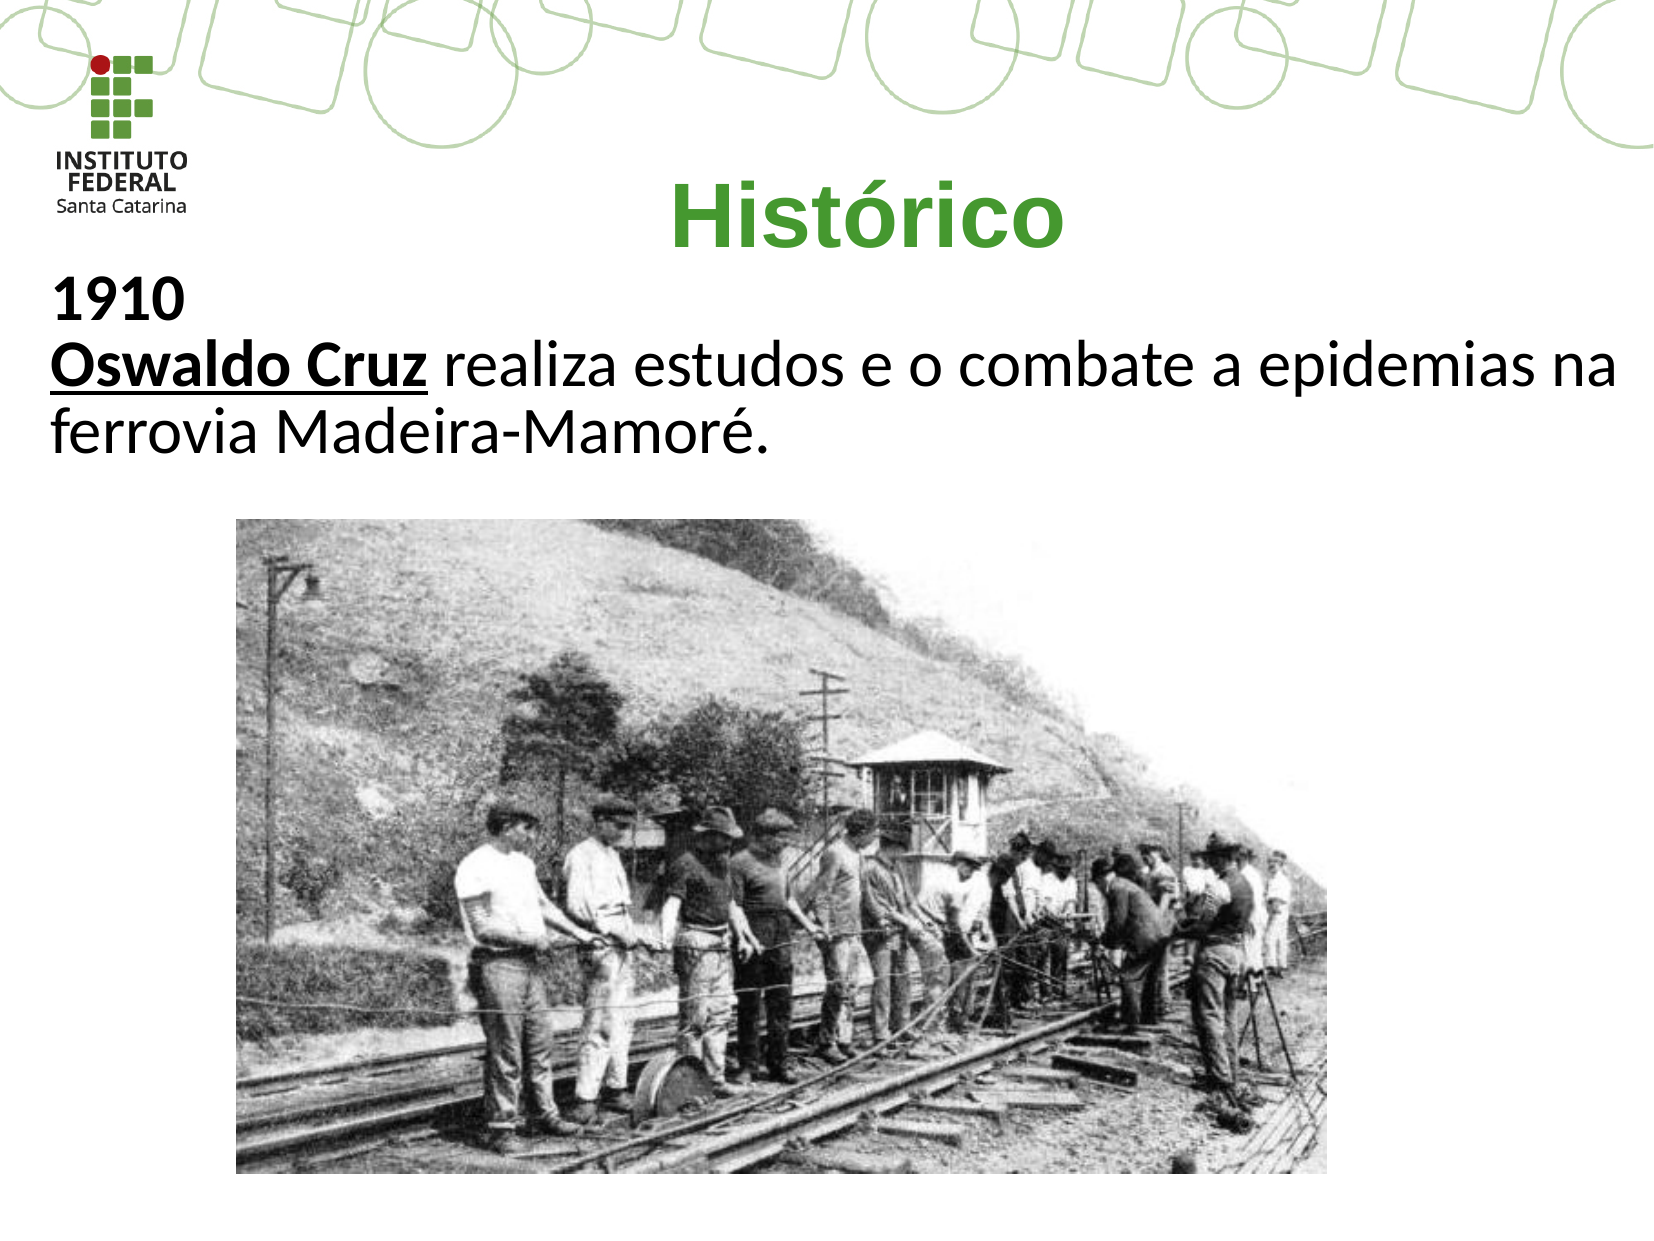

# Histórico
1910
Oswaldo Cruz realiza estudos e o combate a epidemias na ferrovia Madeira-Mamoré.